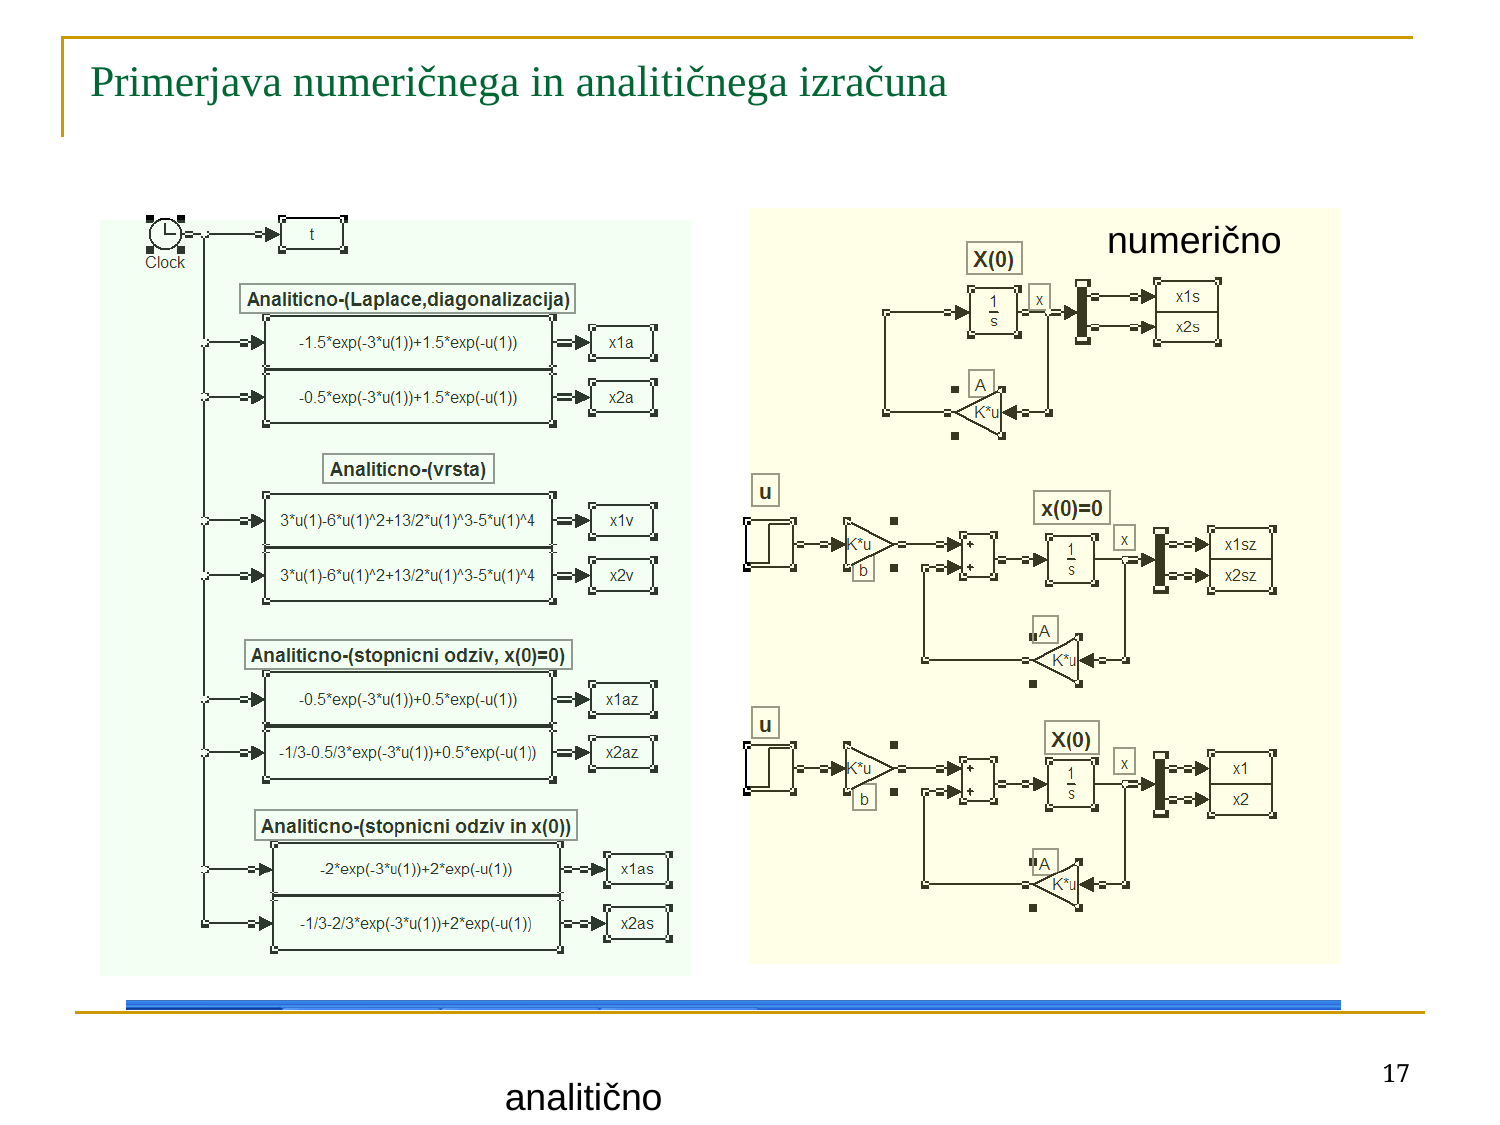

# Primerjava numeričnega in analitičnega izračuna
numerično
analitično